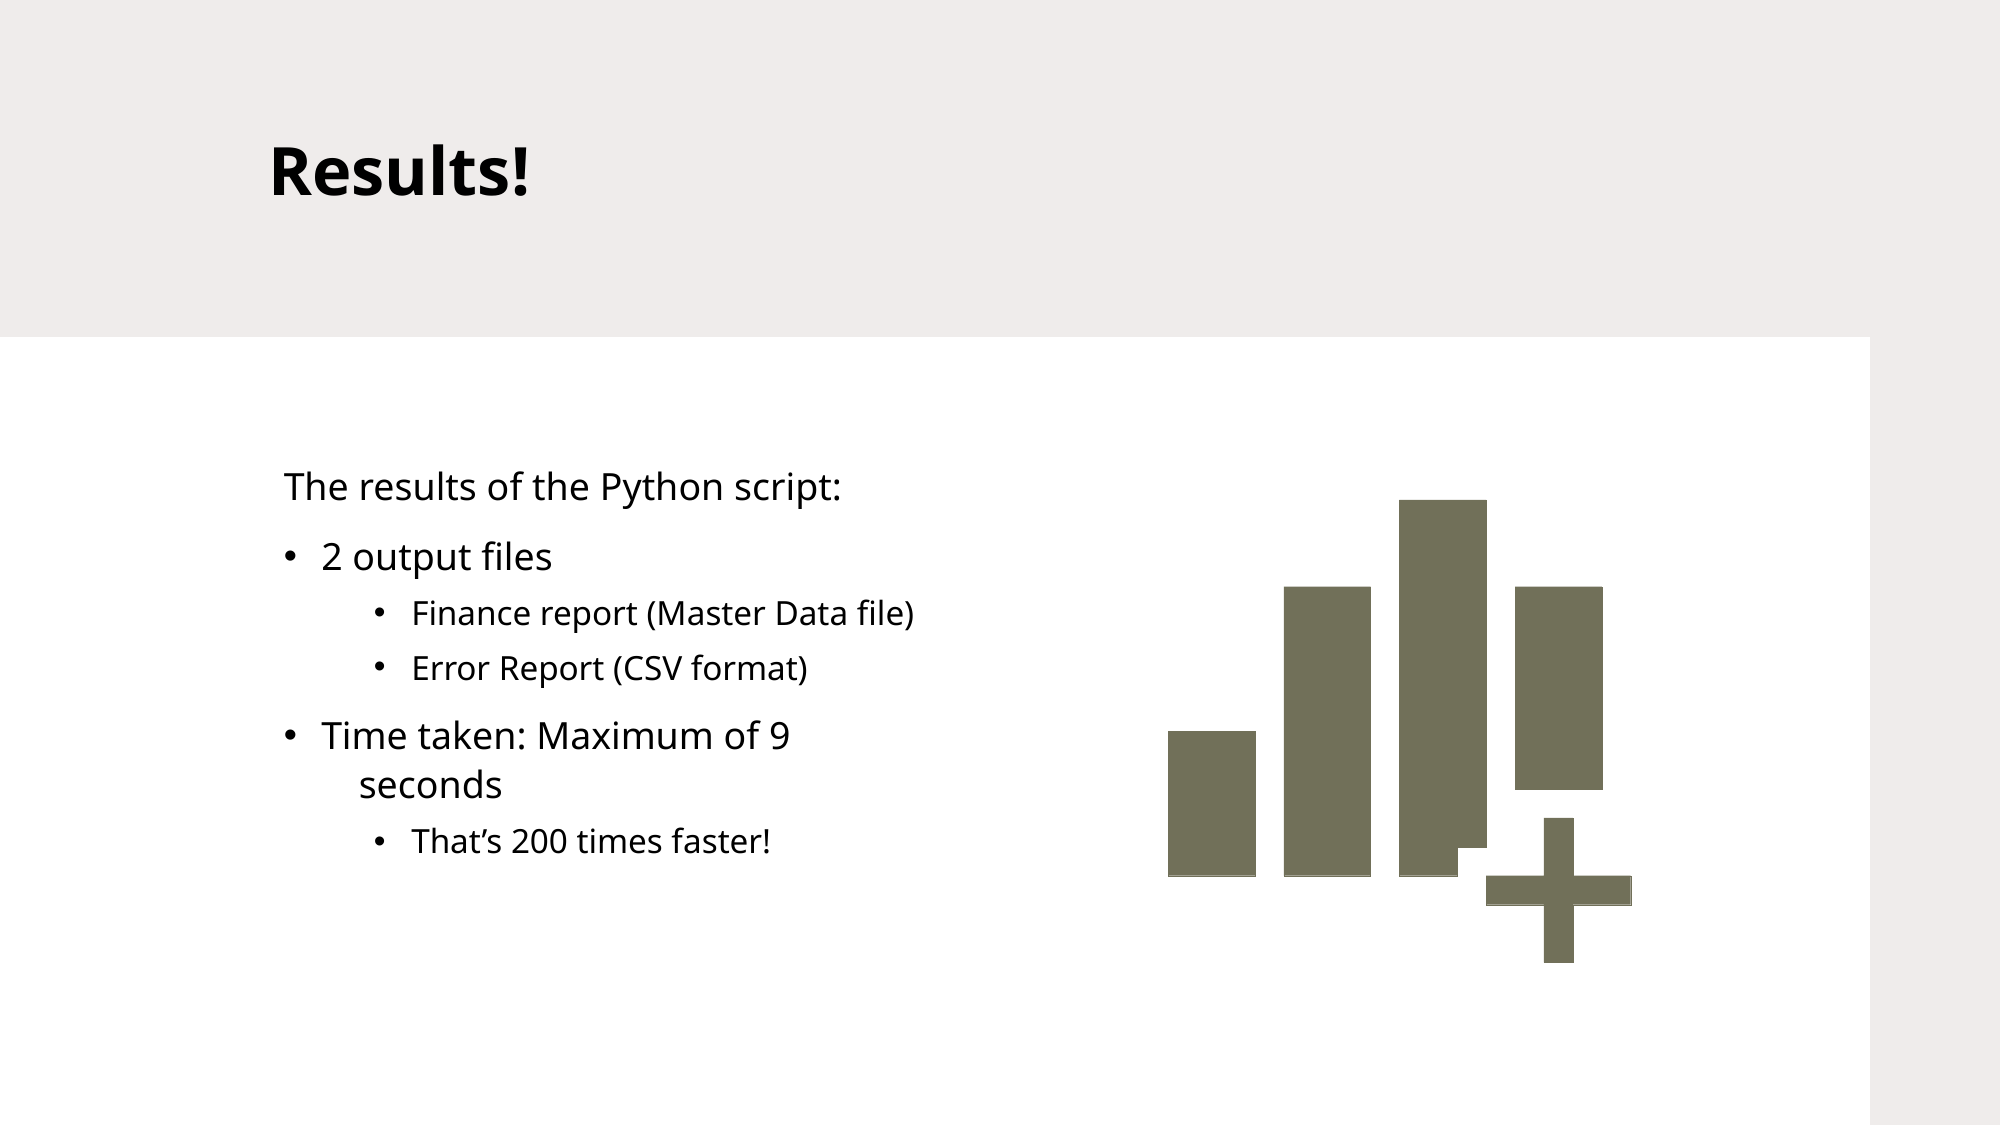

# Results!
The results of the Python script:
2 output files
Finance report (Master Data file)
Error Report (CSV format)
Time taken: Maximum of 9 seconds
That’s 200 times faster!